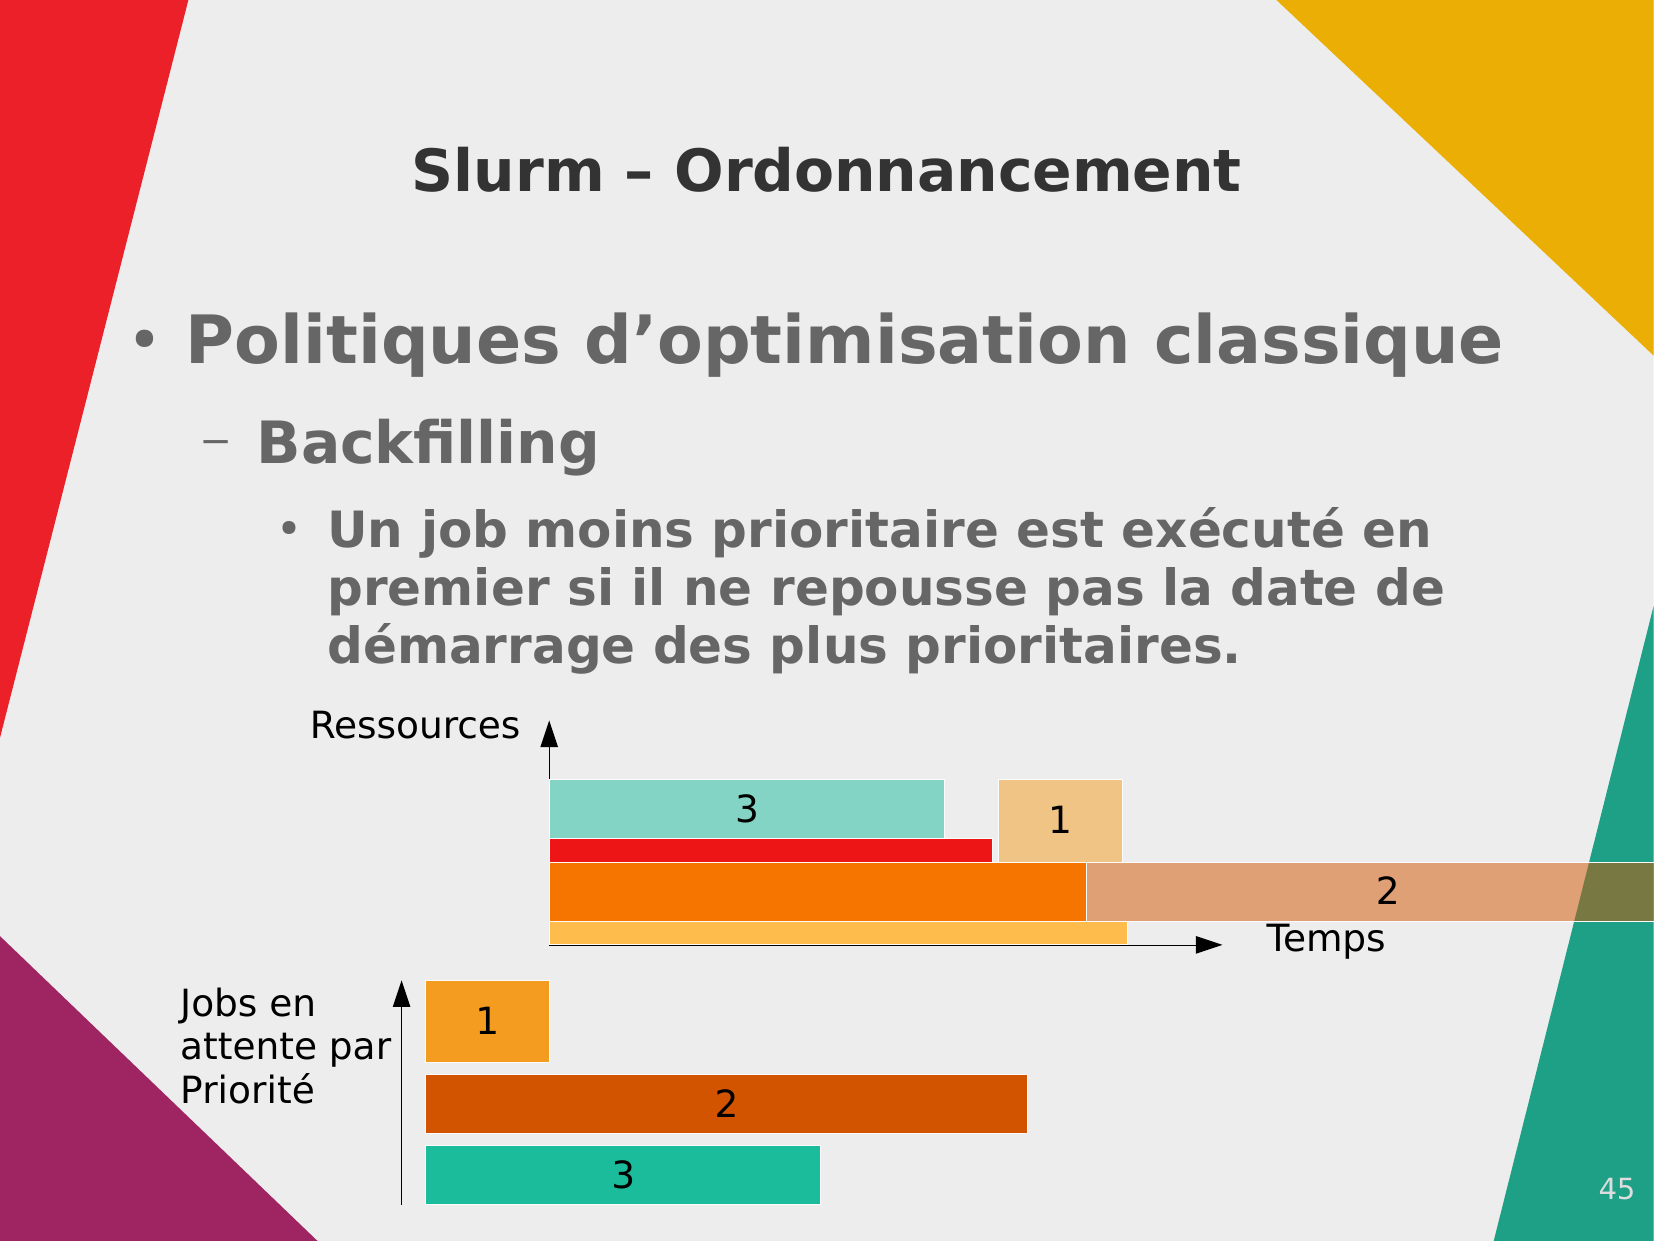

# Slurm – Ordonnancement
Politiques d’optimisation classique
Backfilling
Un job moins prioritaire est exécuté en premier si il ne repousse pas la date de démarrage des plus prioritaires.
Ressources
3
1
2
Temps
Jobs en attente par
Priorité
1
2
3
45